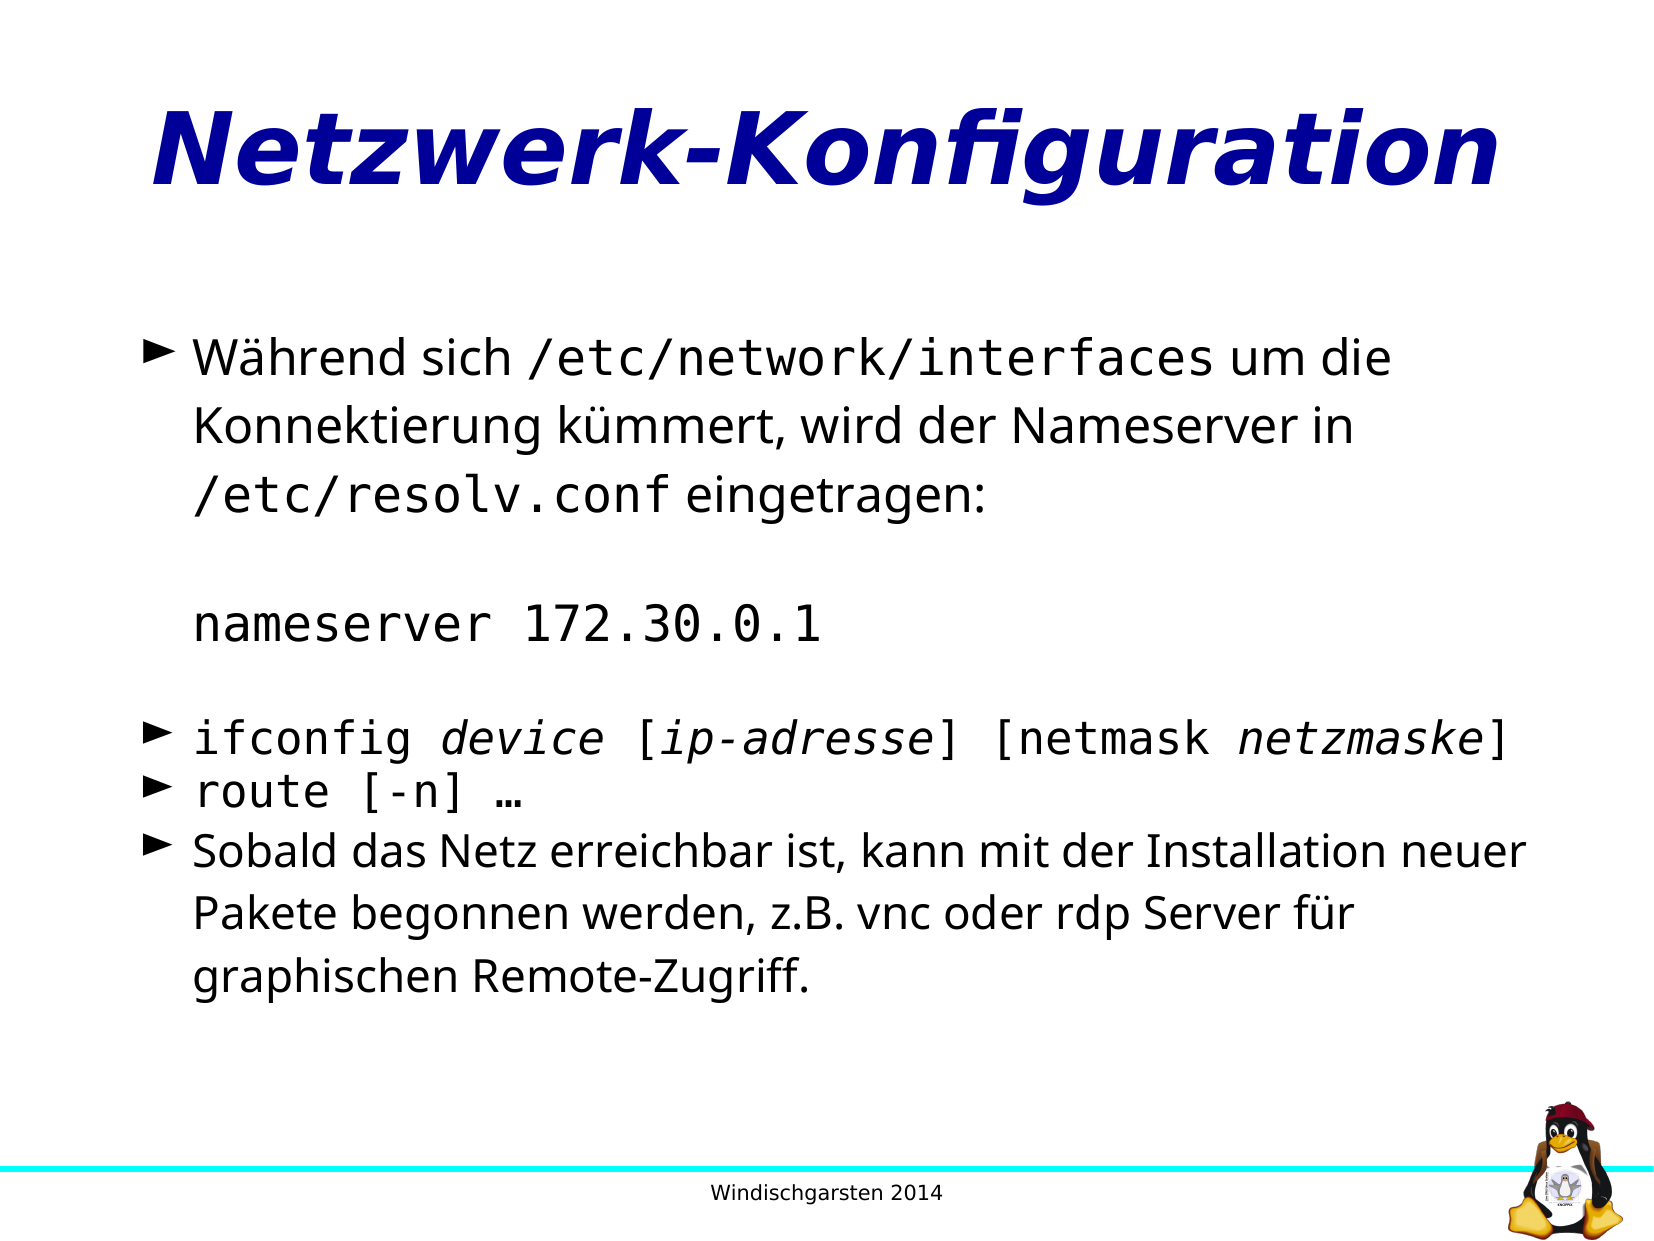

# Netzwerk-Konfiguration
Während sich /etc/network/interfaces um die Konnektierung kümmert, wird der Nameserver in /etc/resolv.conf eingetragen:
nameserver 172.30.0.1
ifconfig device [ip-adresse] [netmask netzmaske]
route [-n] …
Sobald das Netz erreichbar ist, kann mit der Installation neuer Pakete begonnen werden, z.B. vnc oder rdp Server für graphischen Remote-Zugriff.